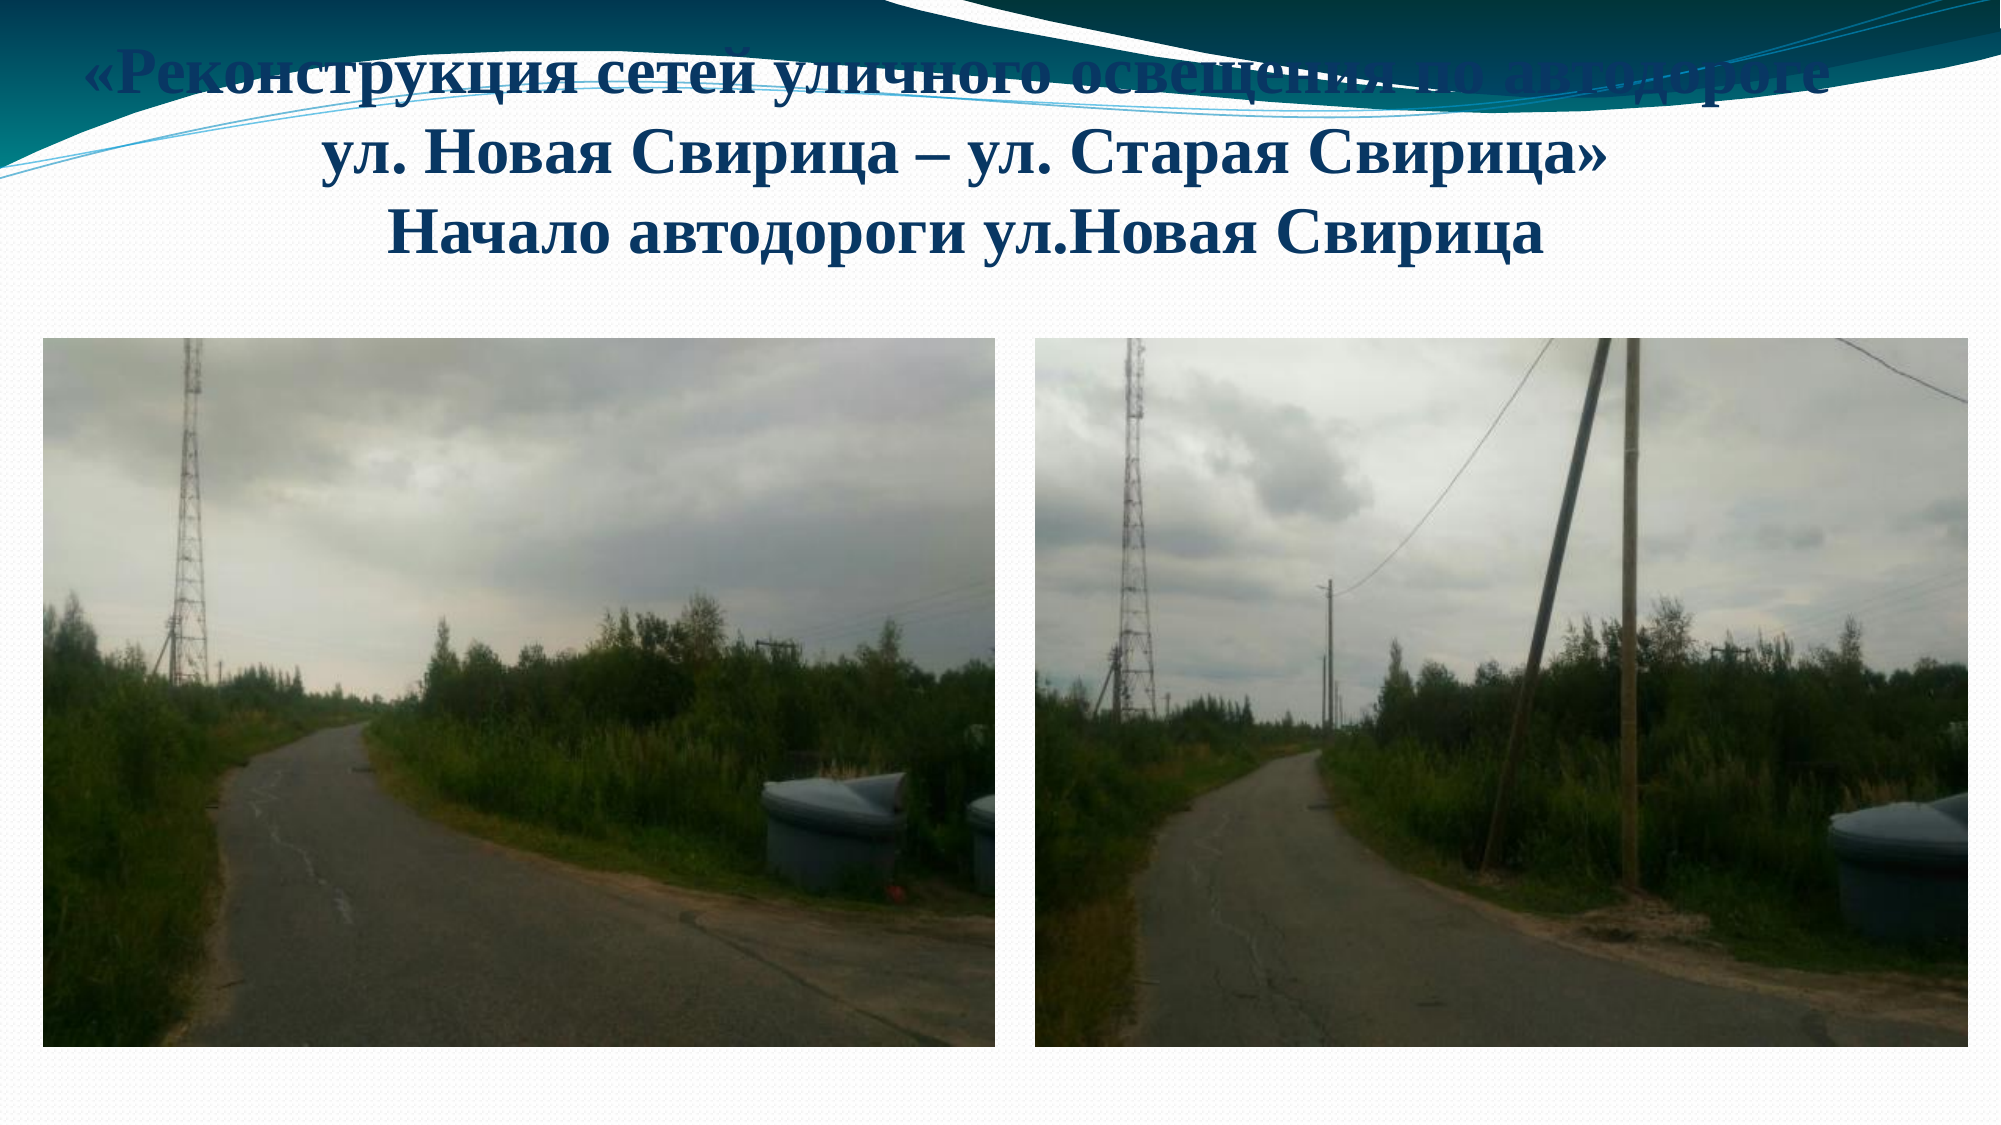

# «Реконструкция сетей уличного освещения по автодороге ул. Новая Свирица – ул. Старая Свирица» Начало автодороги ул.Новая Свирица